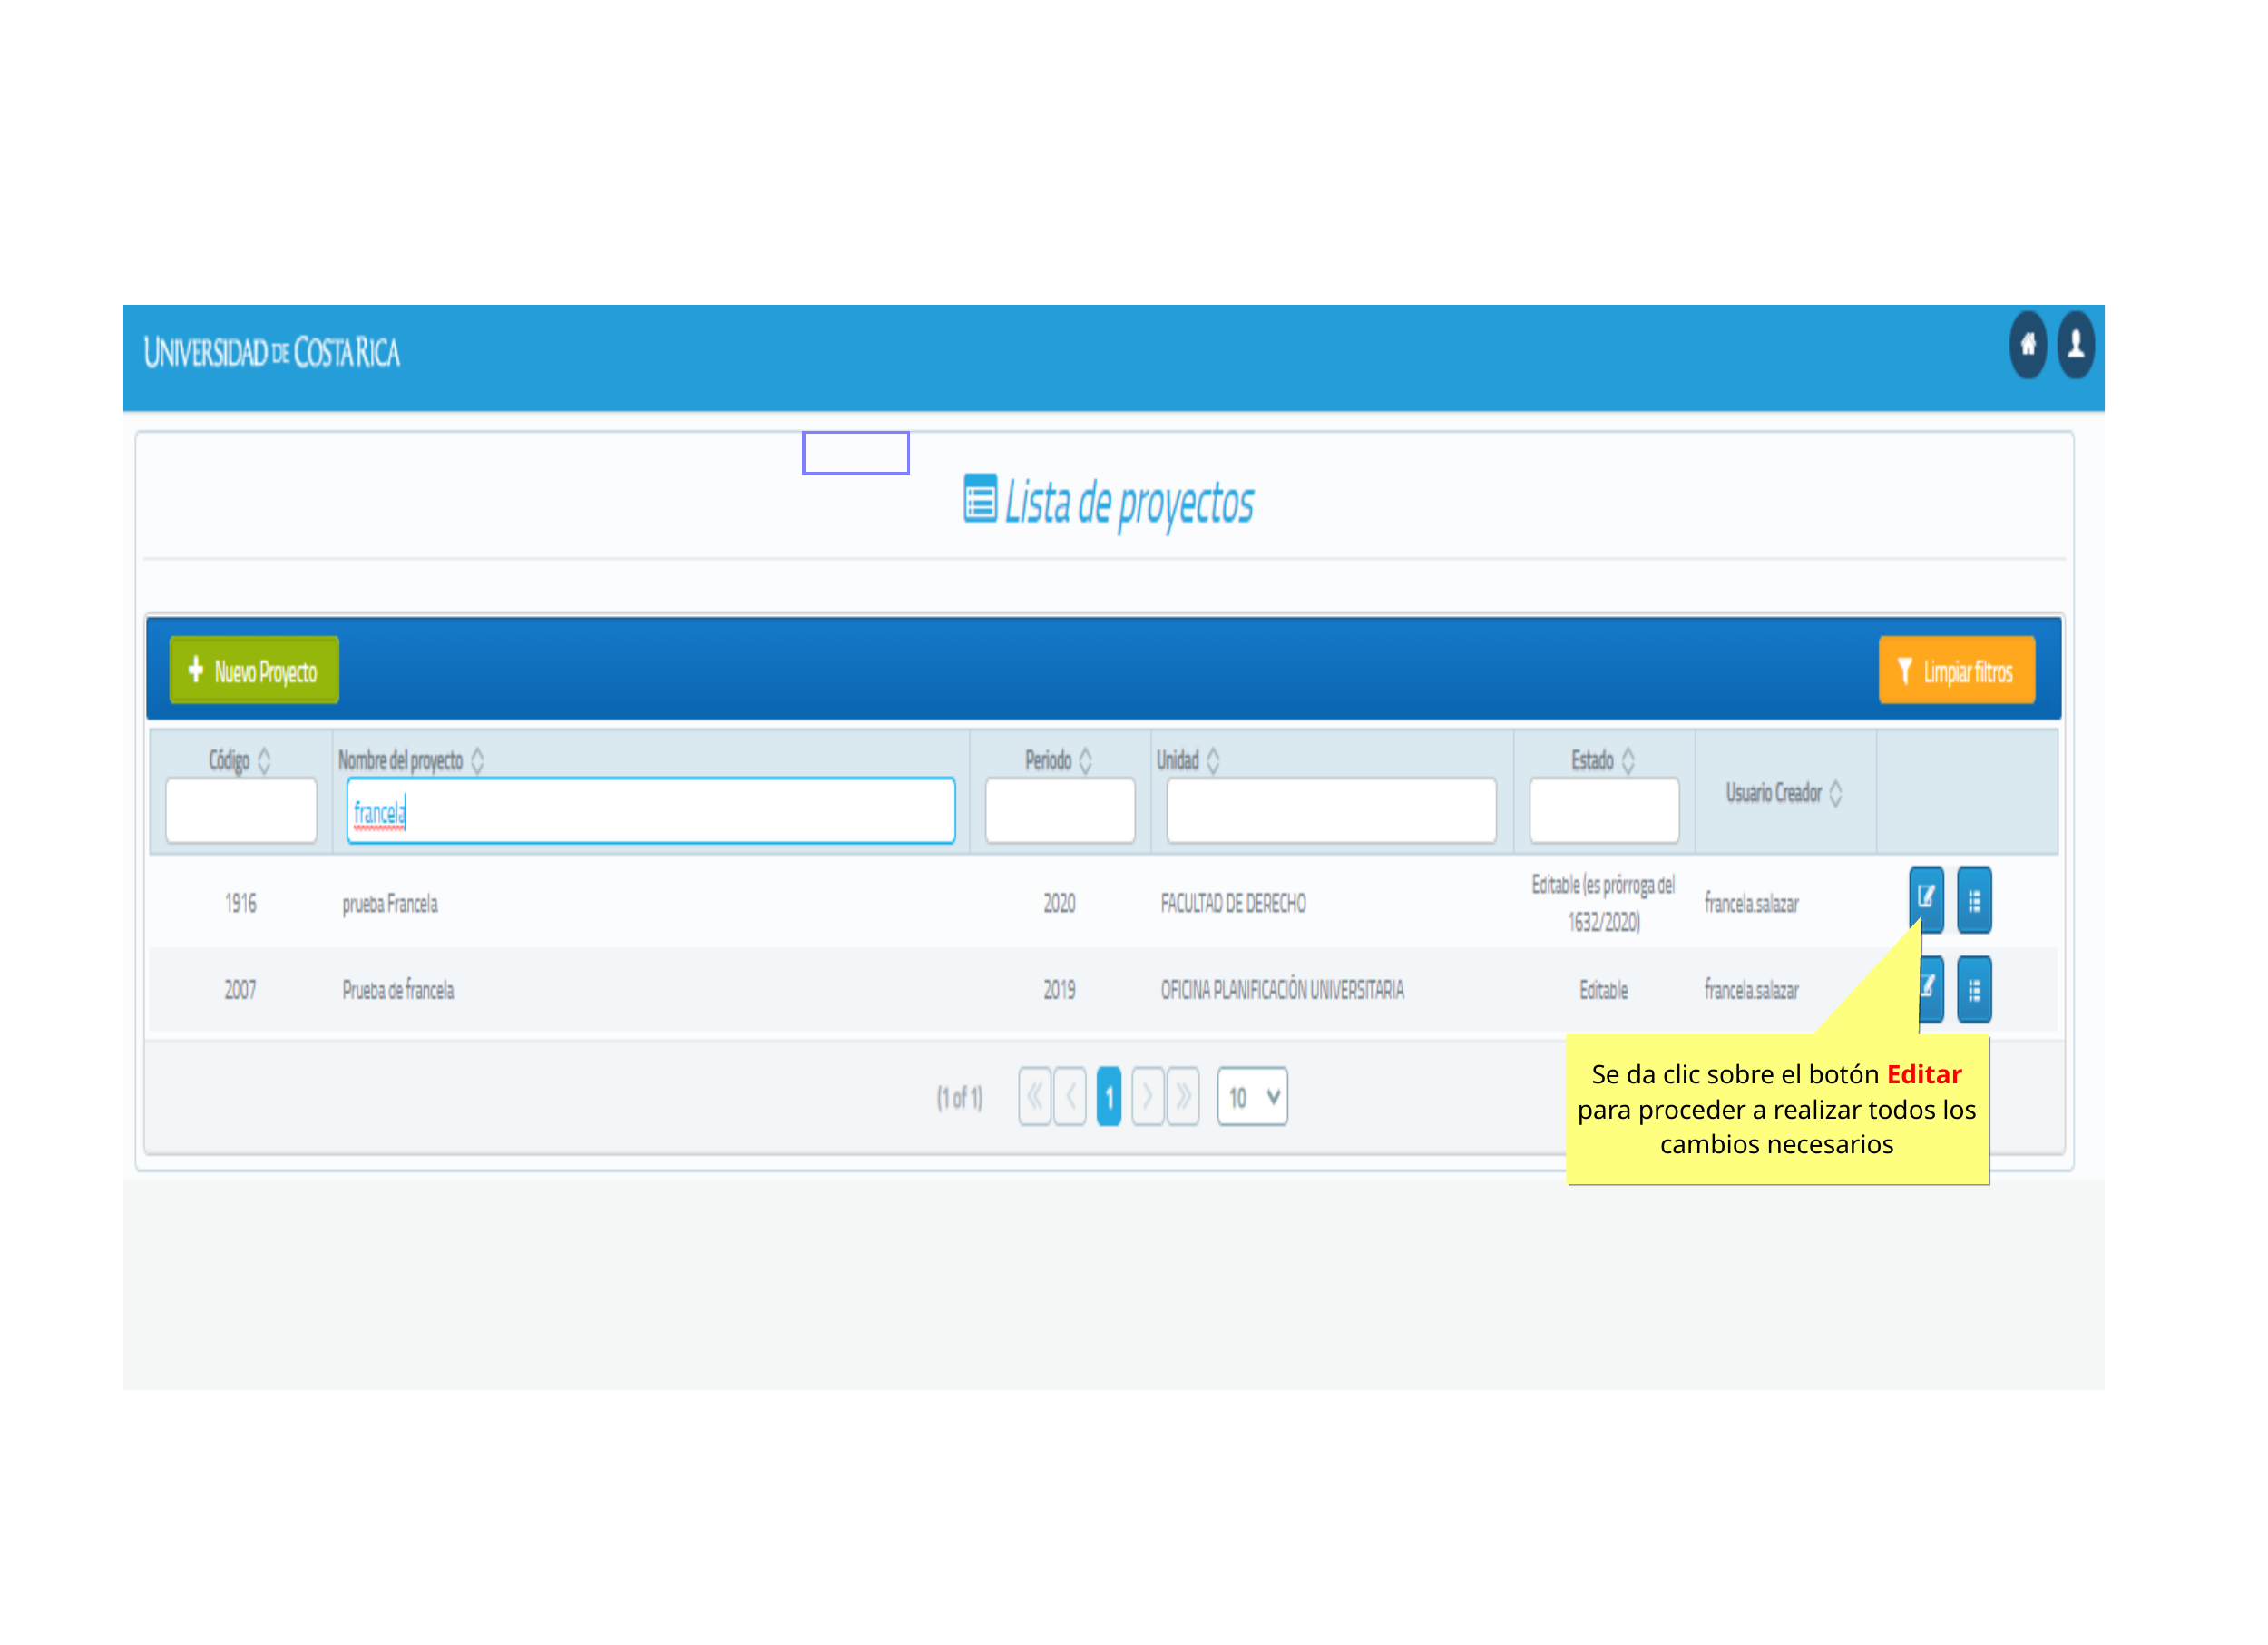

Se da clic sobre el botón Editar para proceder a realizar todos los cambios necesarios